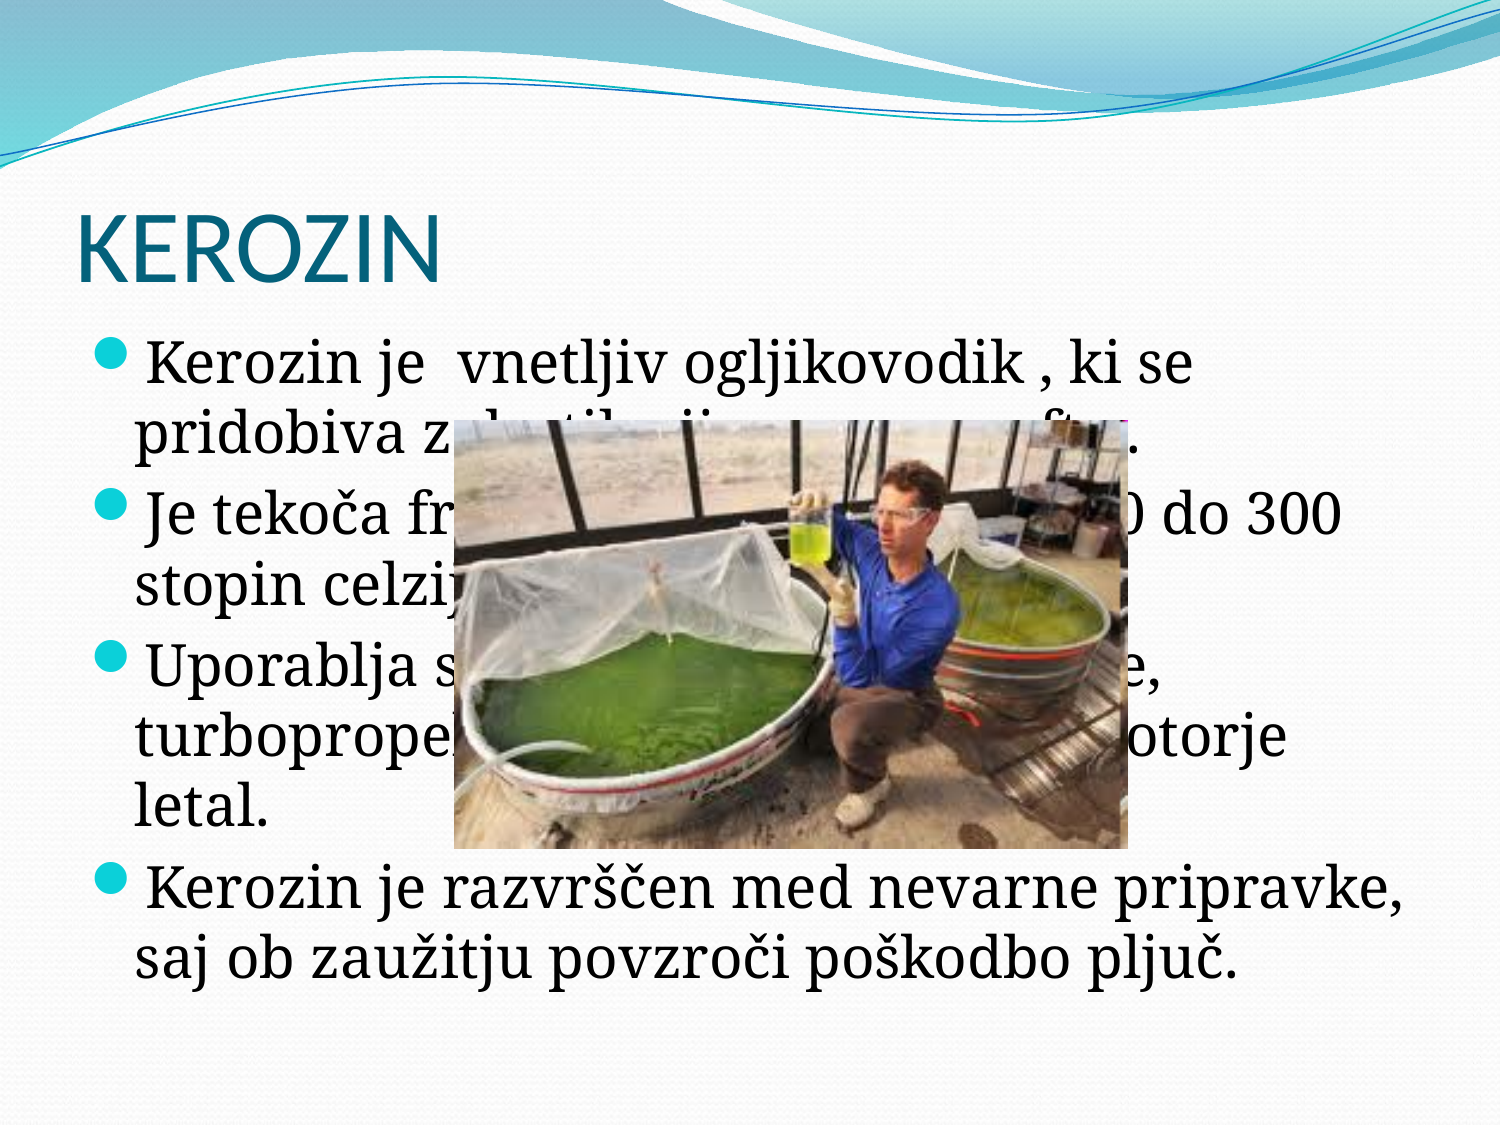

# KEROZIN
Kerozin je vnetljiv ogljikovodik , ki se pridobiva z destilacijo surove nafte .
Je tekoča frakcija z vreliščem od 150 do 300 stopin celzija .
Uporablja se kot gorivo za reaktivne, turbopropelerske in turbogredne motorje letal.
Kerozin je razvrščen med nevarne pripravke, saj ob zaužitju povzroči poškodbo pljuč.